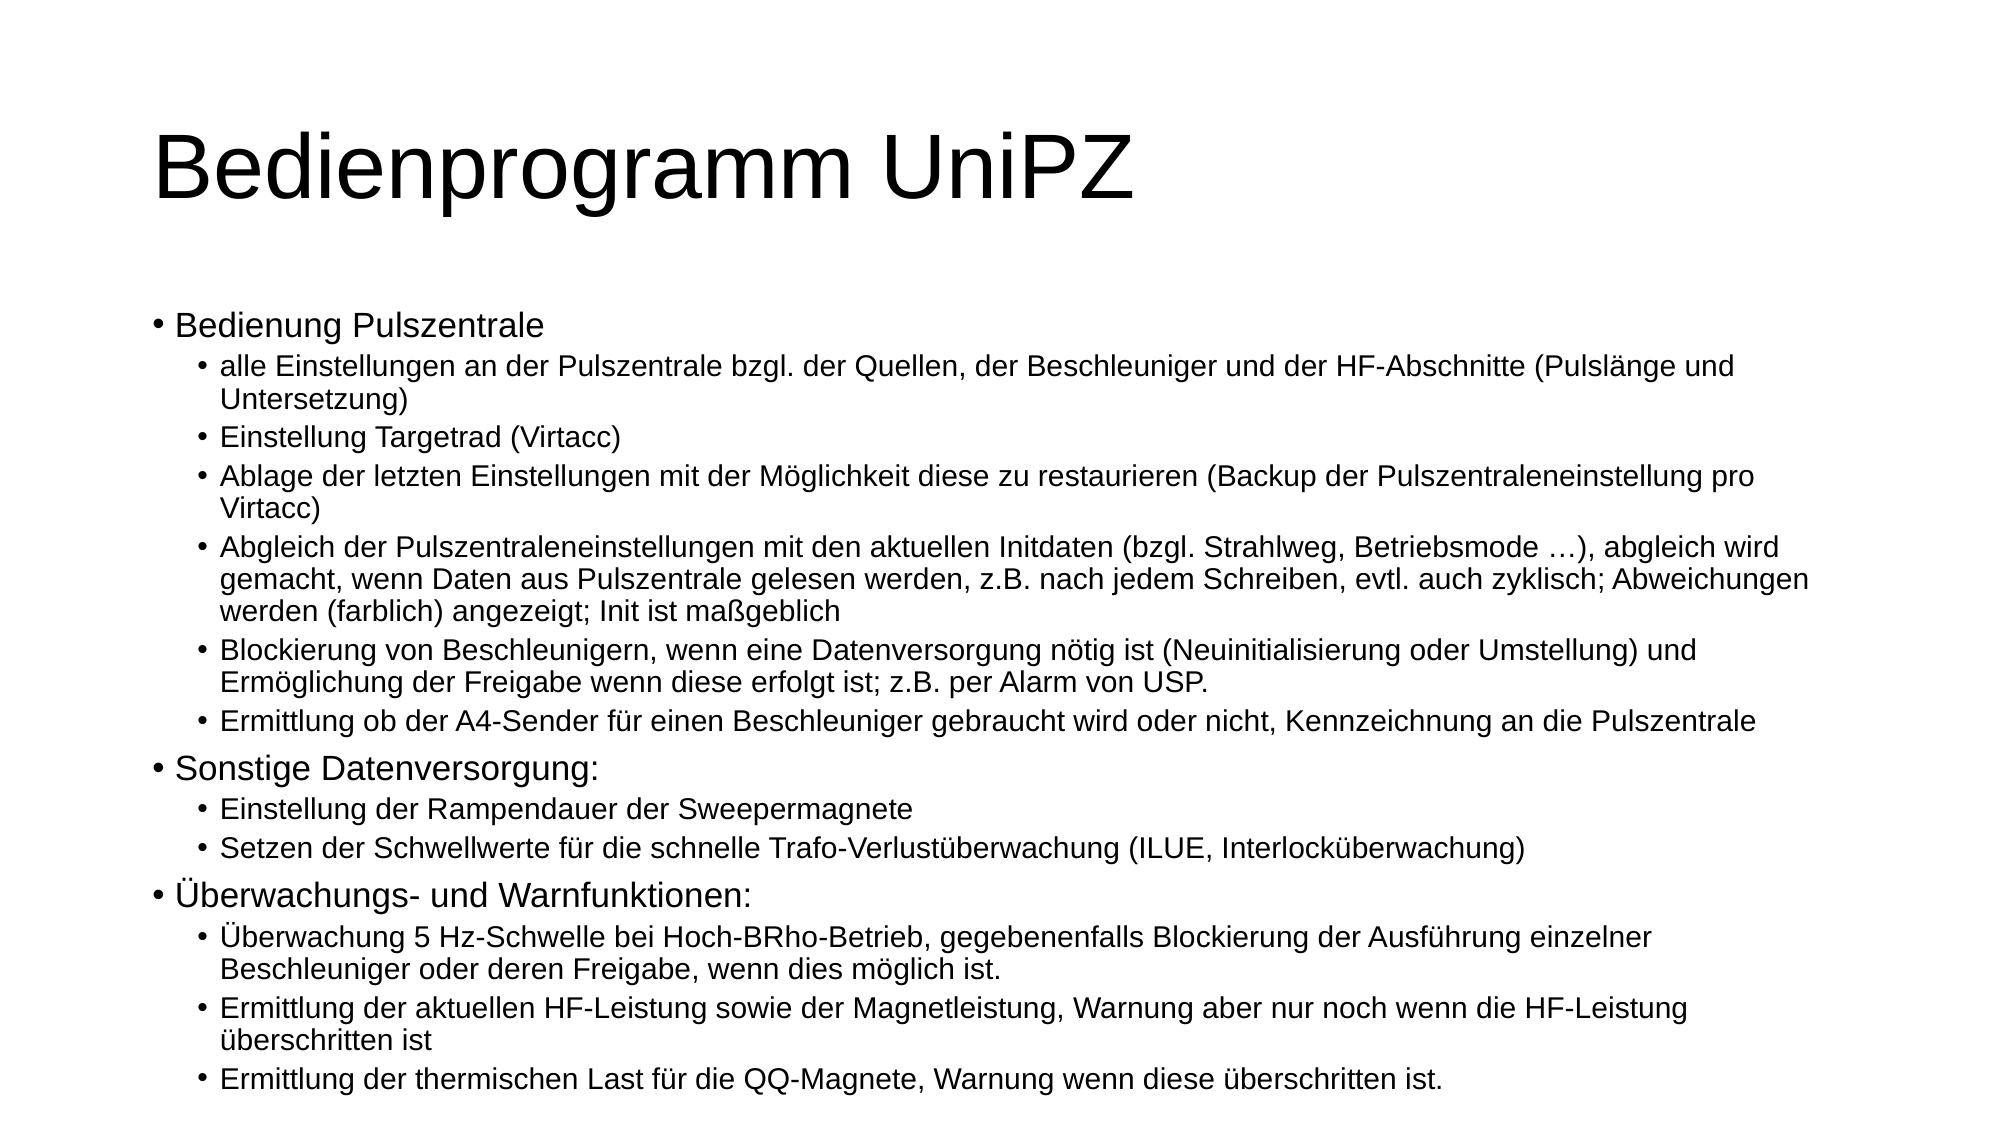

# Bedienprogramm UniPZ
Bedienung Pulszentrale
alle Einstellungen an der Pulszentrale bzgl. der Quellen, der Beschleuniger und der HF-Abschnitte (Pulslänge und Untersetzung)
Einstellung Targetrad (Virtacc)
Ablage der letzten Einstellungen mit der Möglichkeit diese zu restaurieren (Backup der Pulszentraleneinstellung pro Virtacc)
Abgleich der Pulszentraleneinstellungen mit den aktuellen Initdaten (bzgl. Strahlweg, Betriebsmode …), abgleich wird gemacht, wenn Daten aus Pulszentrale gelesen werden, z.B. nach jedem Schreiben, evtl. auch zyklisch; Abweichungen werden (farblich) angezeigt; Init ist maßgeblich
Blockierung von Beschleunigern, wenn eine Datenversorgung nötig ist (Neuinitialisierung oder Umstellung) und Ermöglichung der Freigabe wenn diese erfolgt ist; z.B. per Alarm von USP.
Ermittlung ob der A4-Sender für einen Beschleuniger gebraucht wird oder nicht, Kennzeichnung an die Pulszentrale
Sonstige Datenversorgung:
Einstellung der Rampendauer der Sweepermagnete
Setzen der Schwellwerte für die schnelle Trafo-Verlustüberwachung (ILUE, Interlocküberwachung)
Überwachungs- und Warnfunktionen:
Überwachung 5 Hz-Schwelle bei Hoch-BRho-Betrieb, gegebenenfalls Blockierung der Ausführung einzelner Beschleuniger oder deren Freigabe, wenn dies möglich ist.
Ermittlung der aktuellen HF-Leistung sowie der Magnetleistung, Warnung aber nur noch wenn die HF-Leistung überschritten ist
Ermittlung der thermischen Last für die QQ-Magnete, Warnung wenn diese überschritten ist.